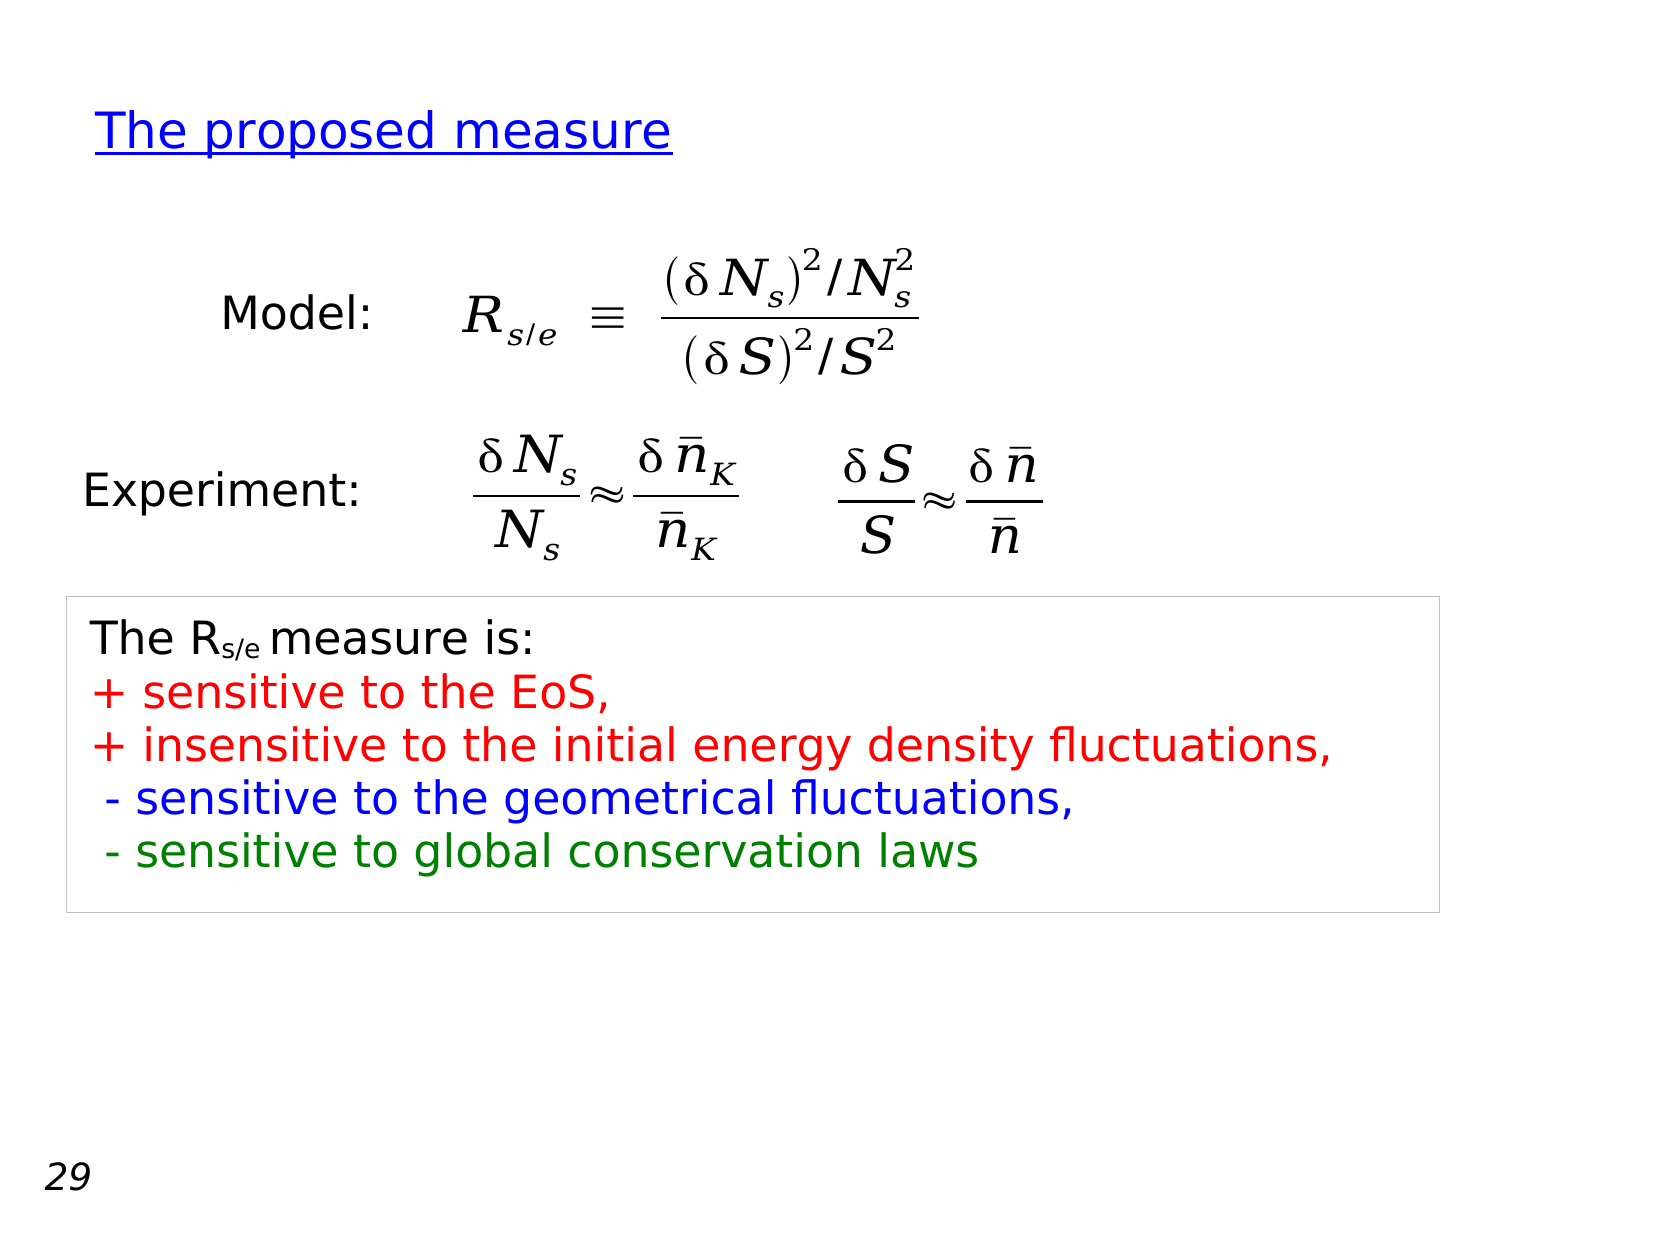

The proposed measure
Model:
Experiment:
The Rs/e measure is:
+ sensitive to the EoS,
+ insensitive to the initial energy density fluctuations,
 - sensitive to the geometrical fluctuations,
 - sensitive to global conservation laws